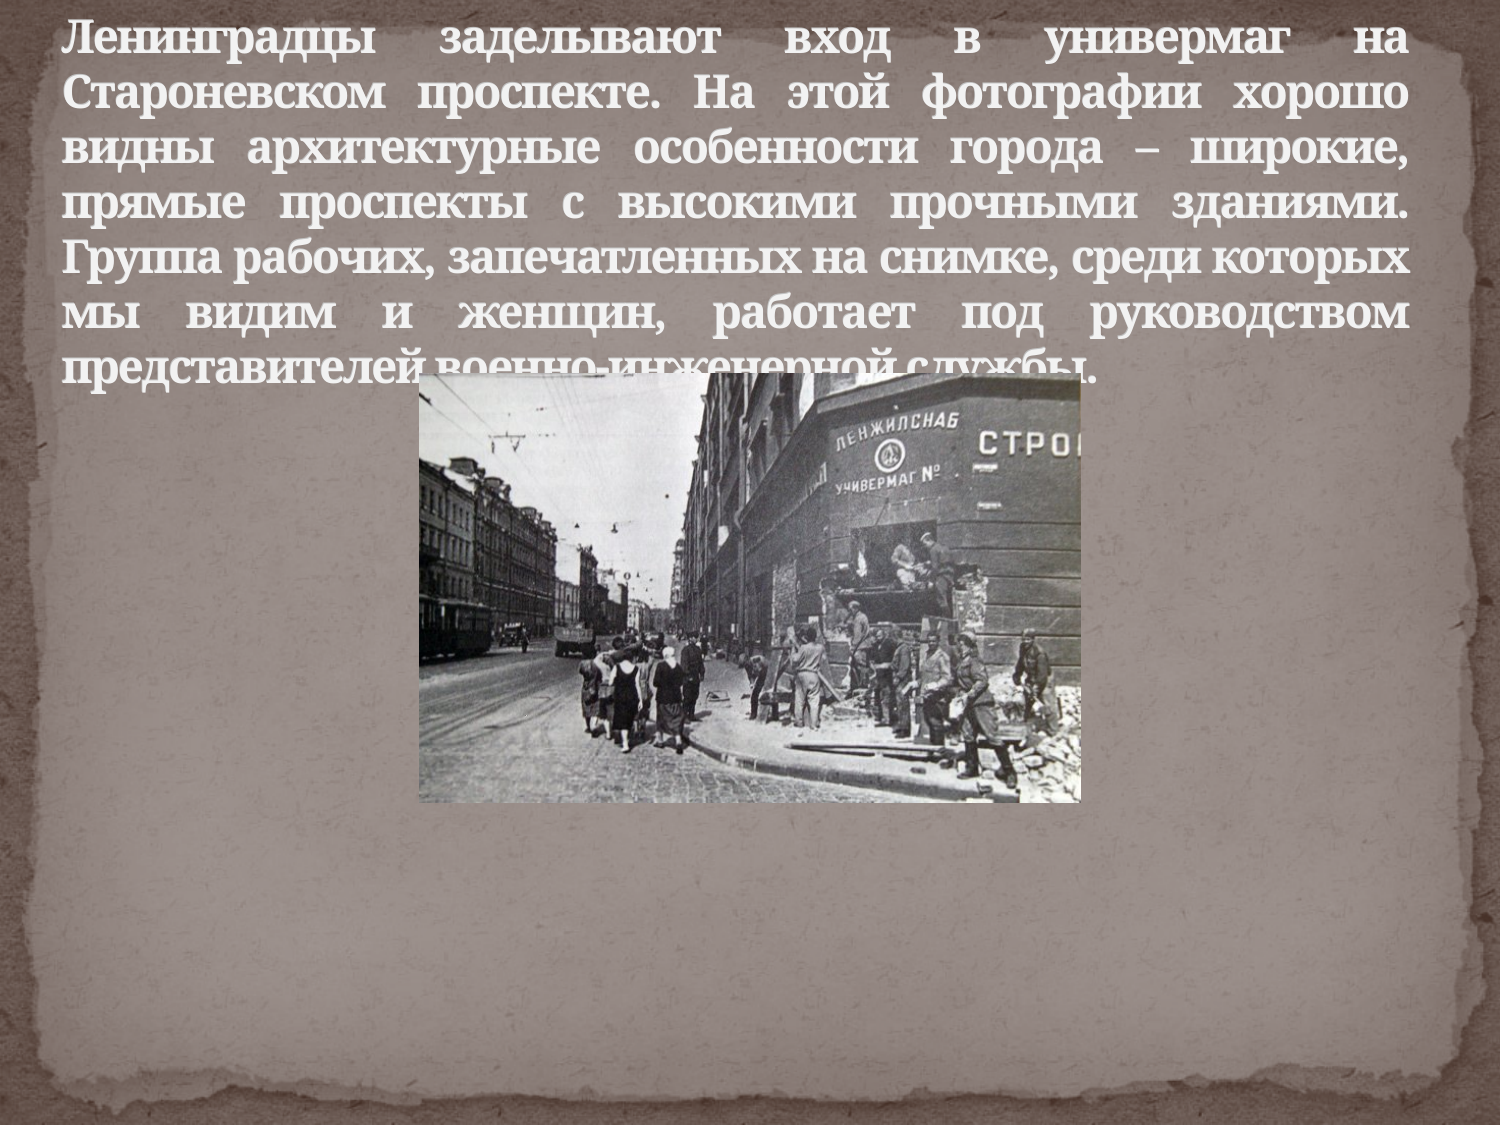

# Ленинградцы заделывают вход в универмаг на Староневском проспекте. На этой фотографии хорошо видны архитектурные особенности города – широкие, прямые проспекты с высокими прочными зданиями. Группа рабочих, запечатленных на снимке, среди которых мы видим и женщин, работает под руководством представителей военно-инженерной службы.